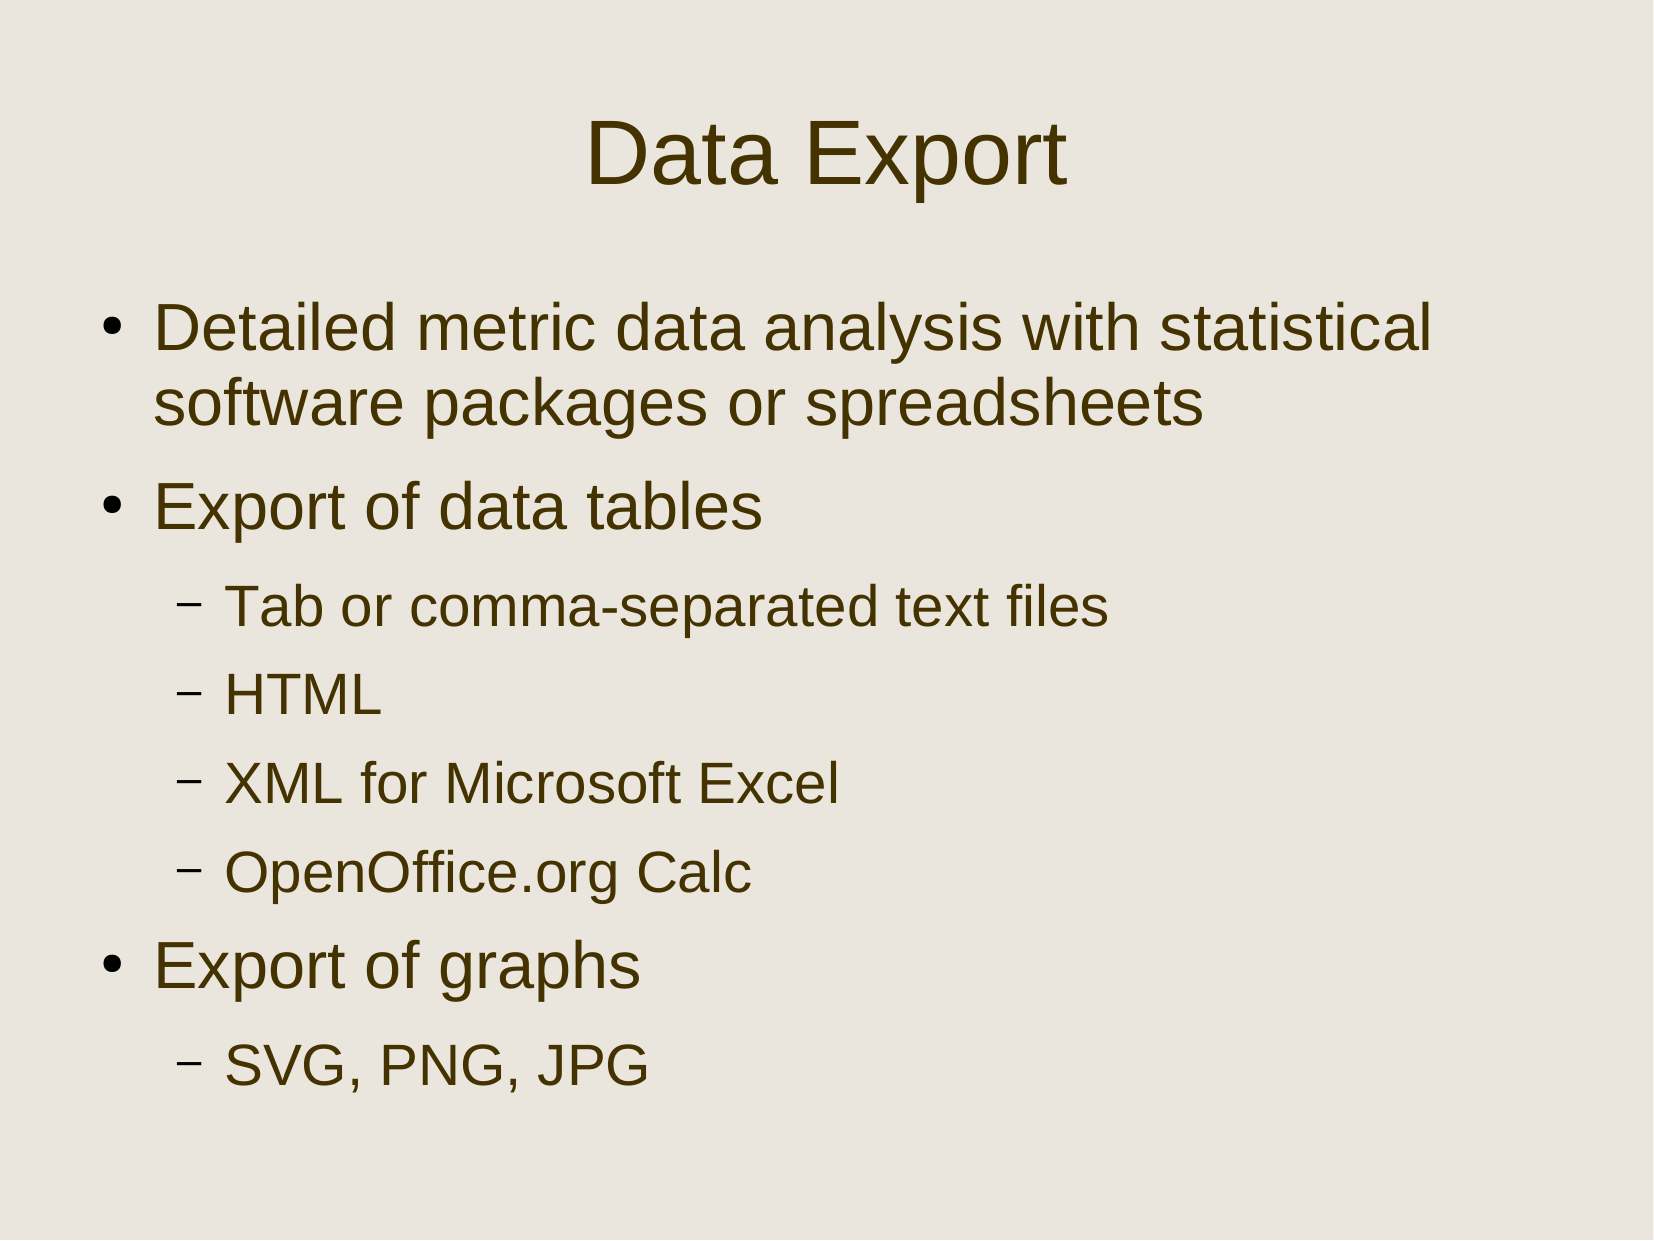

# Data Export
Detailed metric data analysis with statistical software packages or spreadsheets
Export of data tables
Tab or comma-separated text files
HTML
XML for Microsoft Excel
OpenOffice.org Calc
Export of graphs
SVG, PNG, JPG